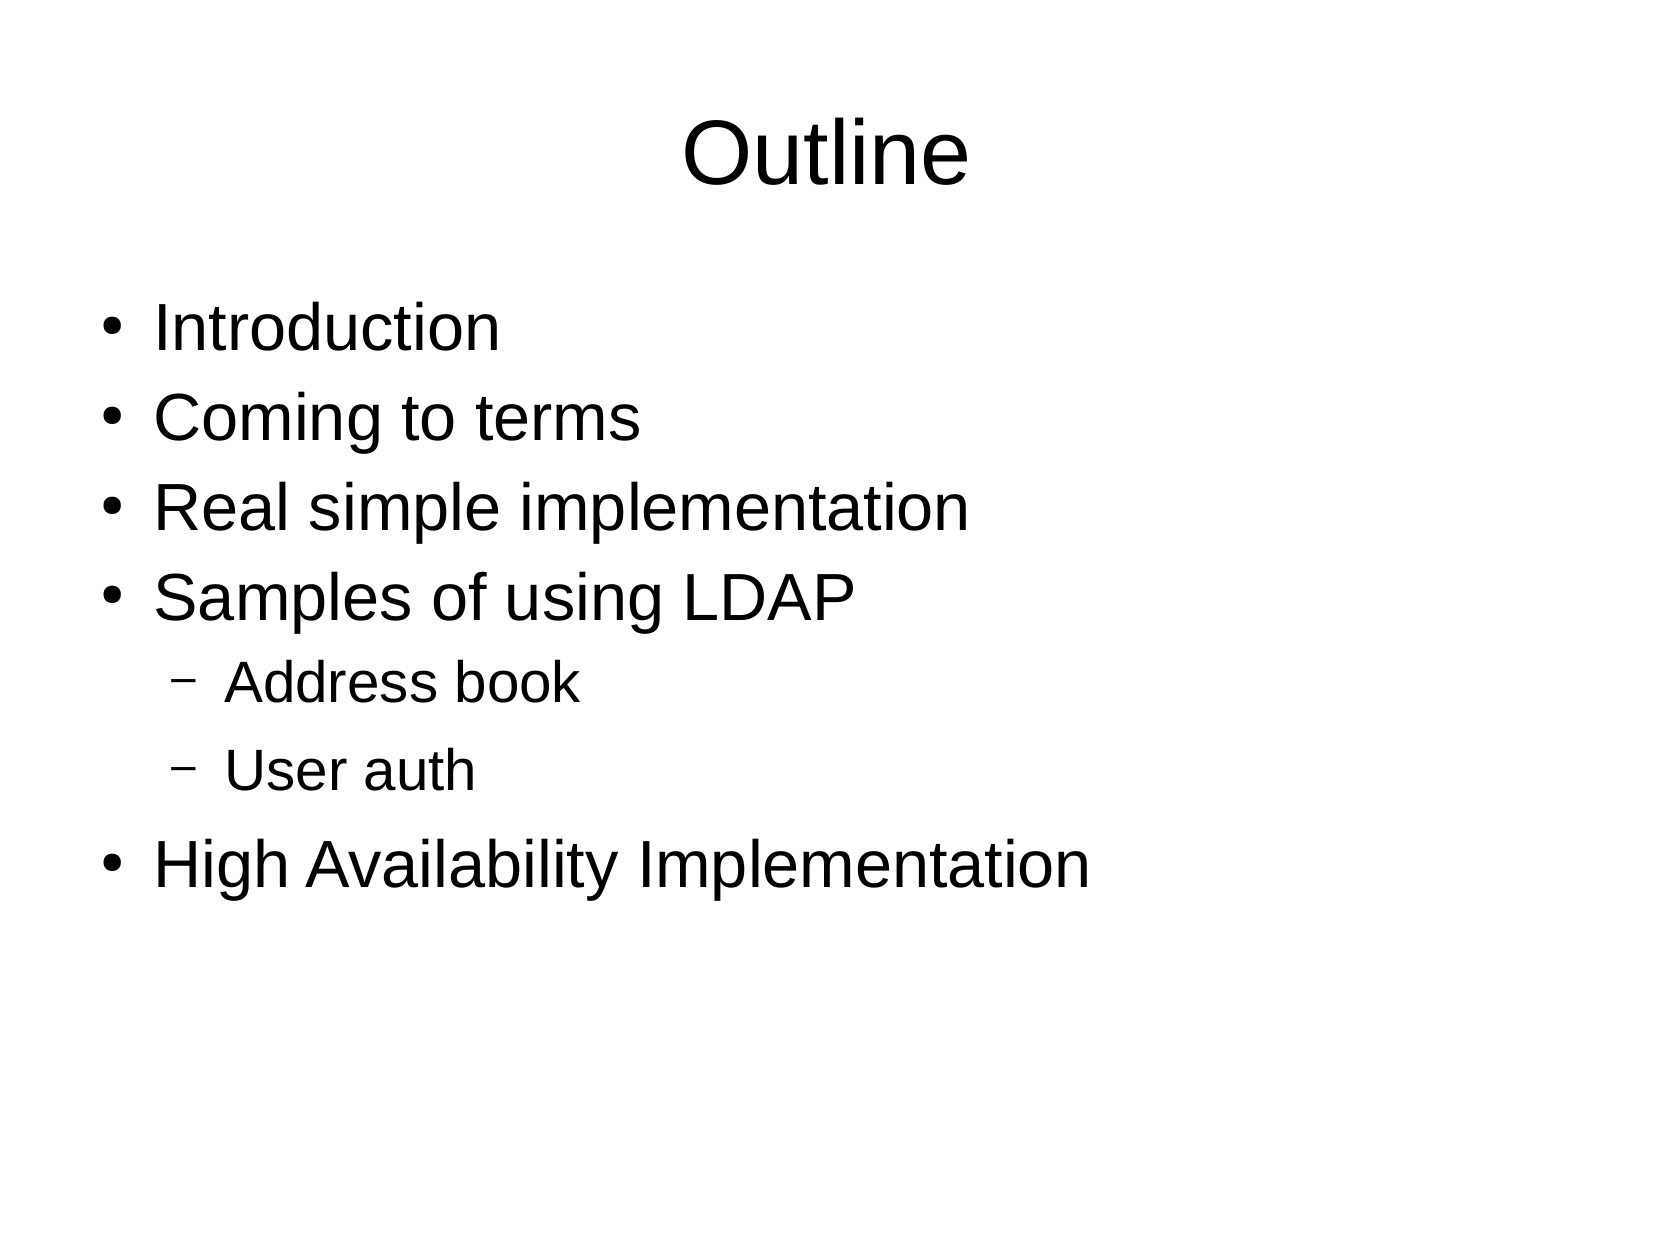

# Outline
Introduction
Coming to terms
Real simple implementation
Samples of using LDAP
Address book
User auth
High Availability Implementation